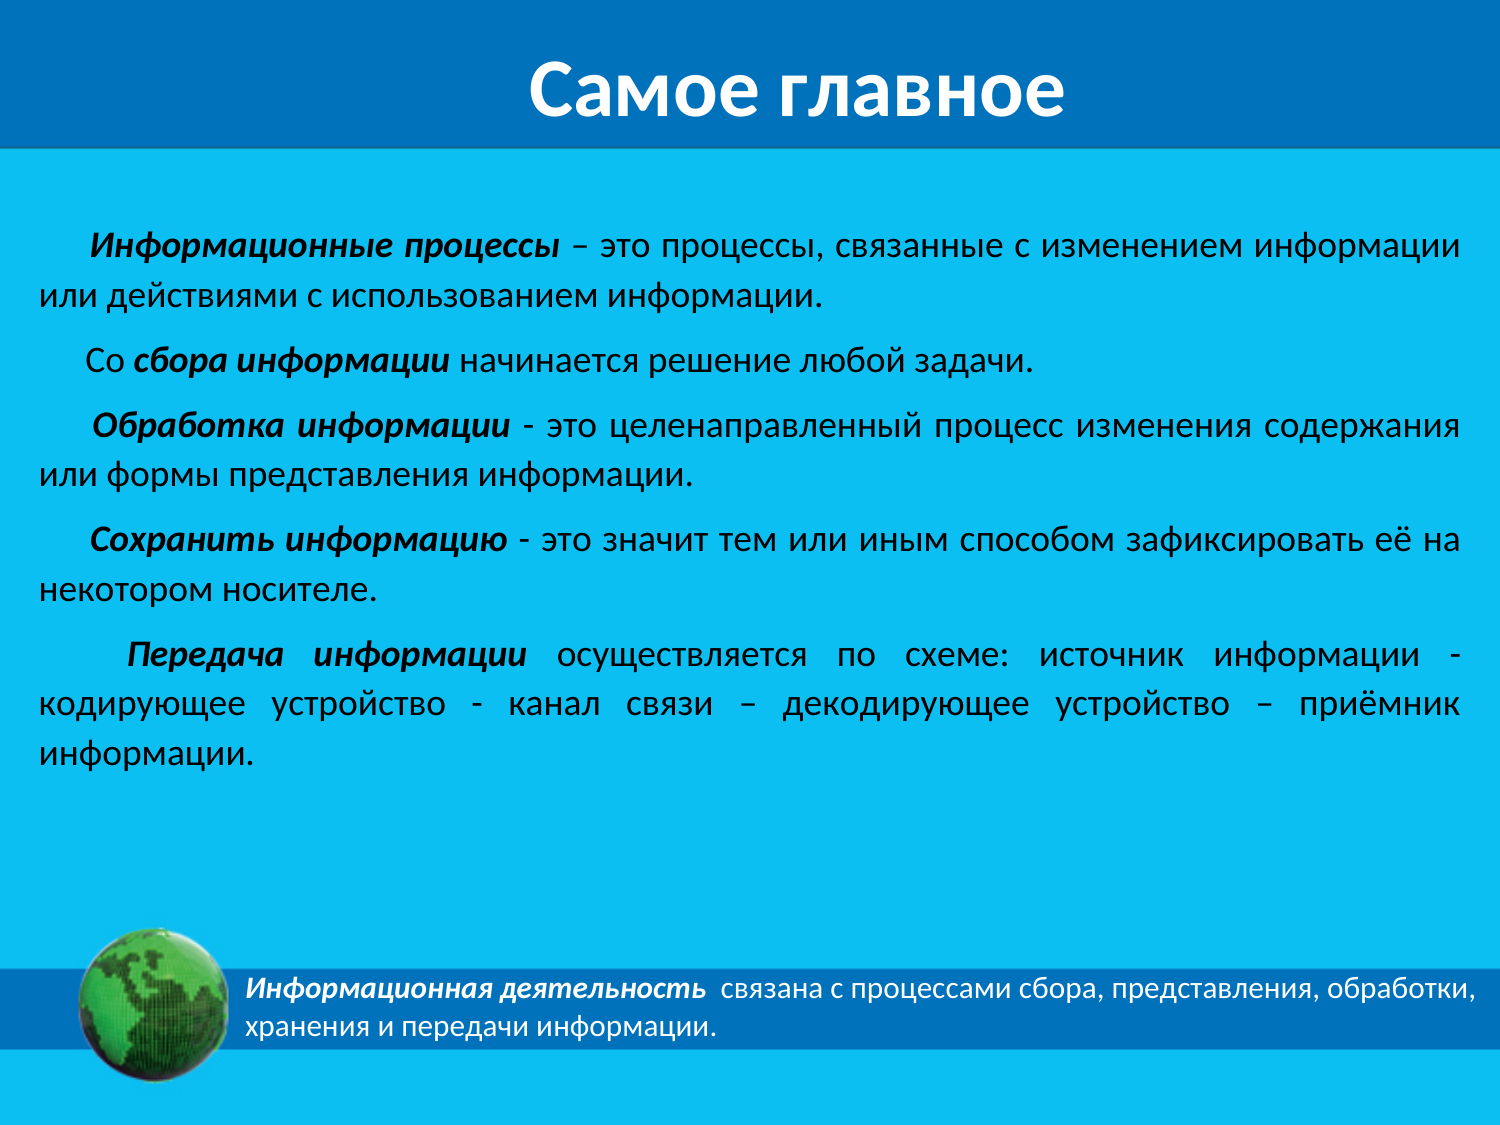

Самое главное
 Информационные процессы – это процессы, связанные с изменением информации или действиями с использованием информации.
 Со сбора информации начинается решение любой задачи.
 Обработка информации - это целенаправленный процесс изменения содержания или формы представления информации.
 Сохранить информацию - это значит тем или иным способом зафиксировать её на некотором носителе.
 Передача информации осуществляется по схеме: источник информации - кодирующее устройство - канал связи – декодирующее устройство – приёмник информации.
Информационная деятельность связана с процессами сбора, представления, обработки, хранения и передачи информации.